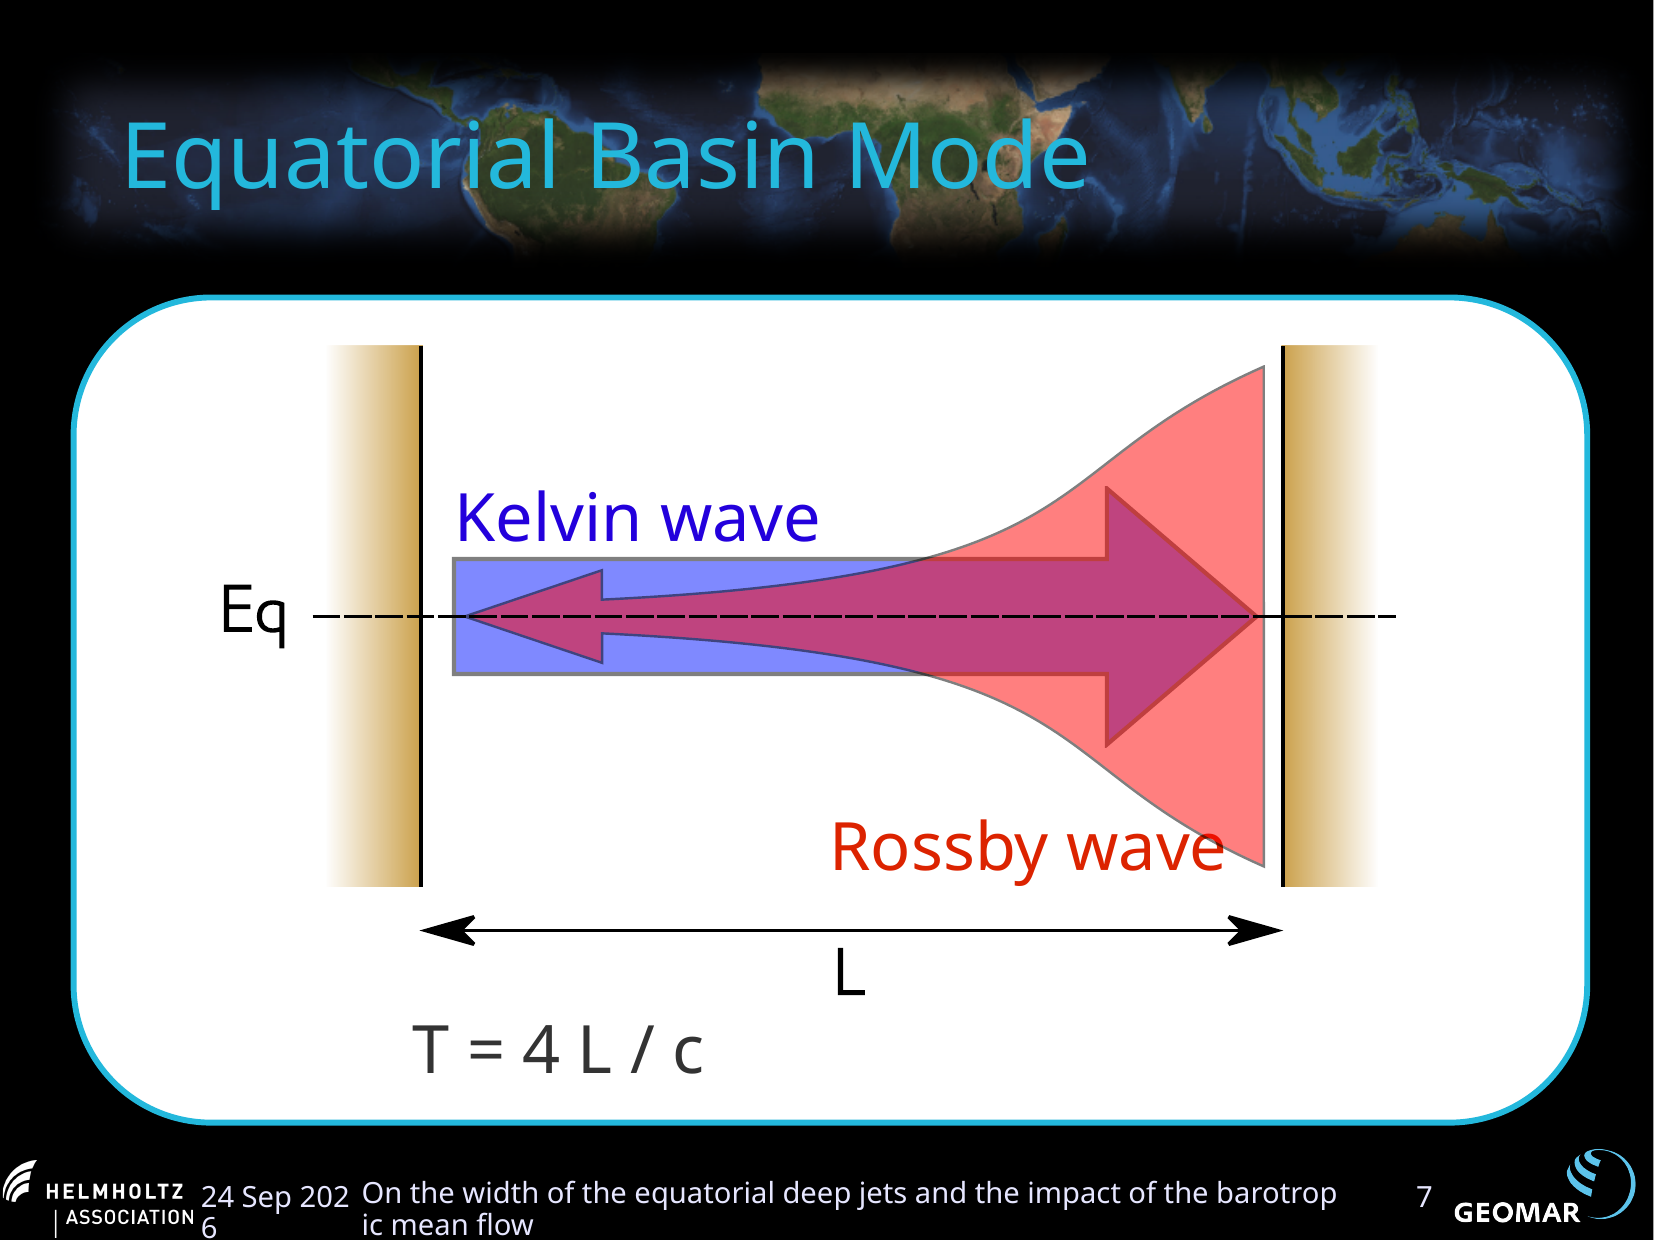

# Equatorial Basin Mode
Kelvin wave
Rossby wave
T = 4 L / c
On the width of the equatorial deep jets and the impact of the barotropic mean flow
7